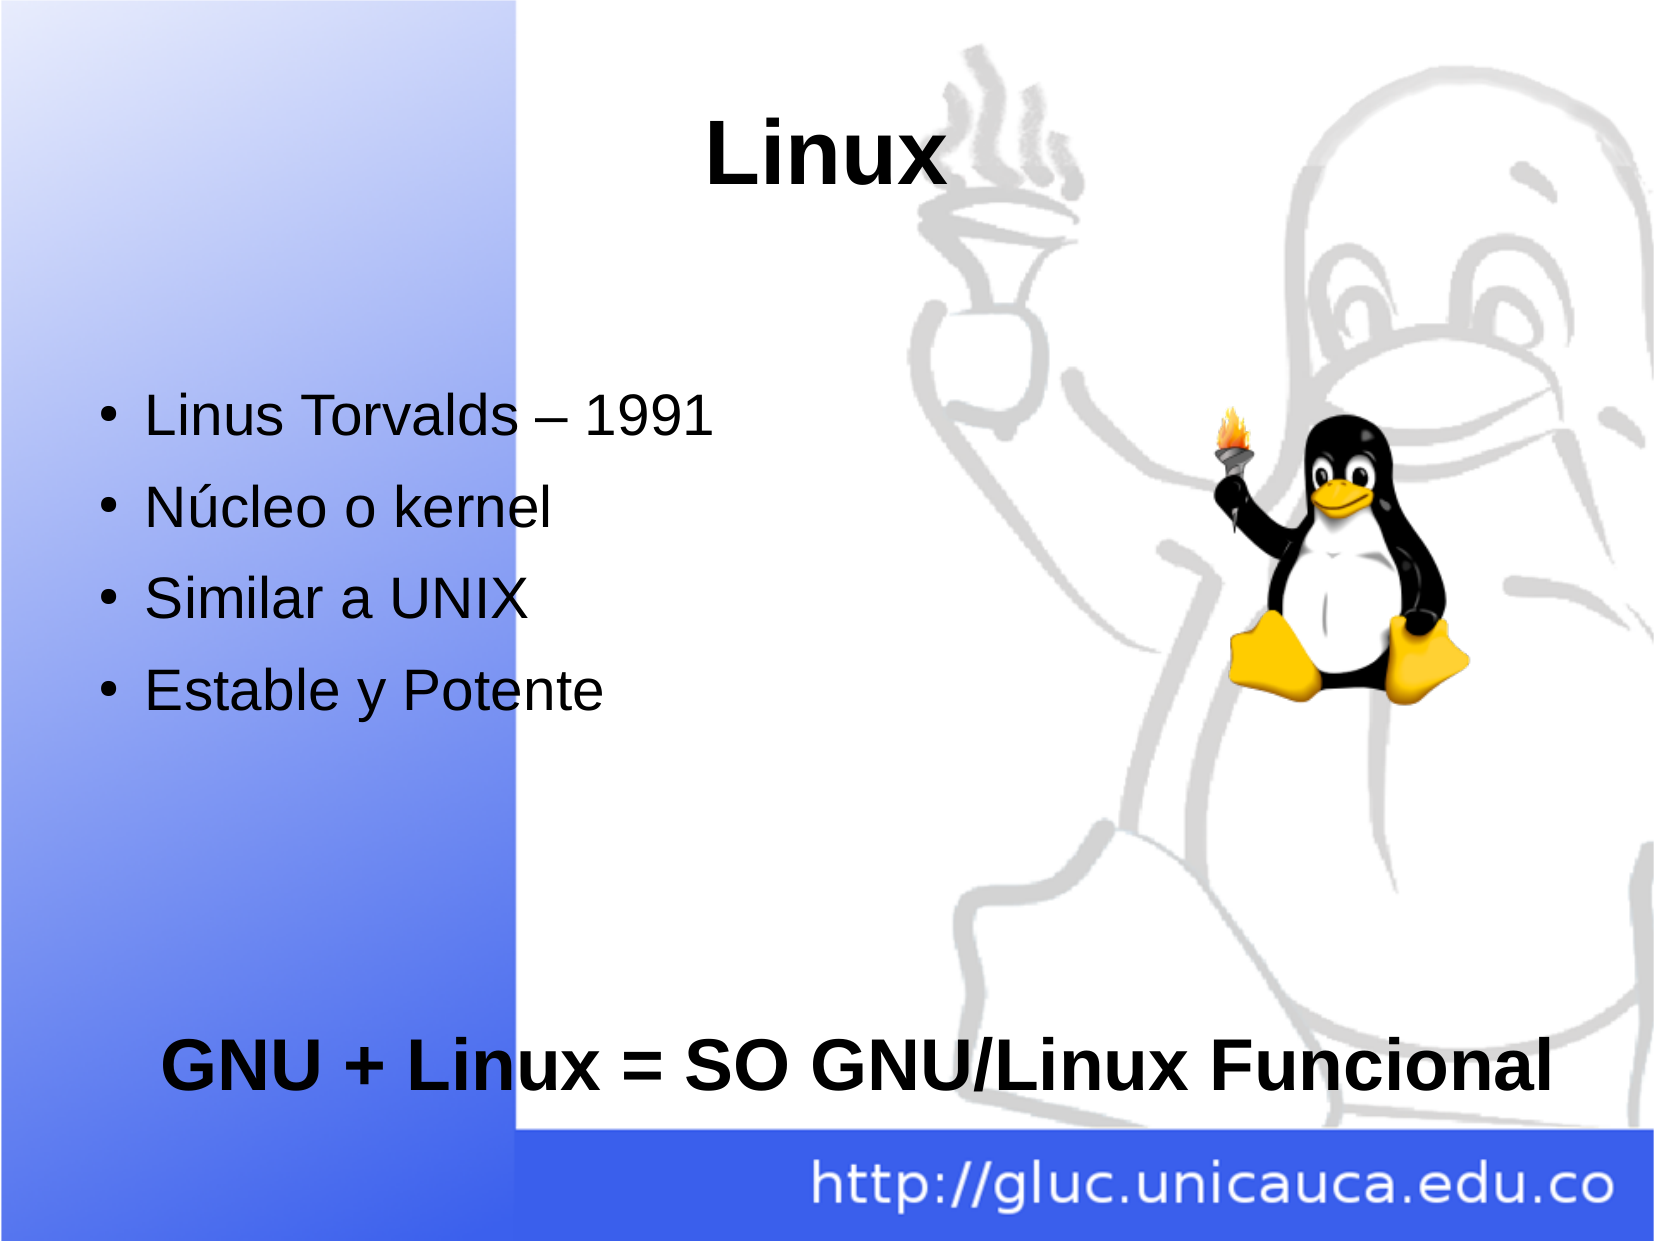

# Linux
Linus Torvalds – 1991
Núcleo o kernel
Similar a UNIX
Estable y Potente
GNU + Linux = SO GNU/Linux Funcional